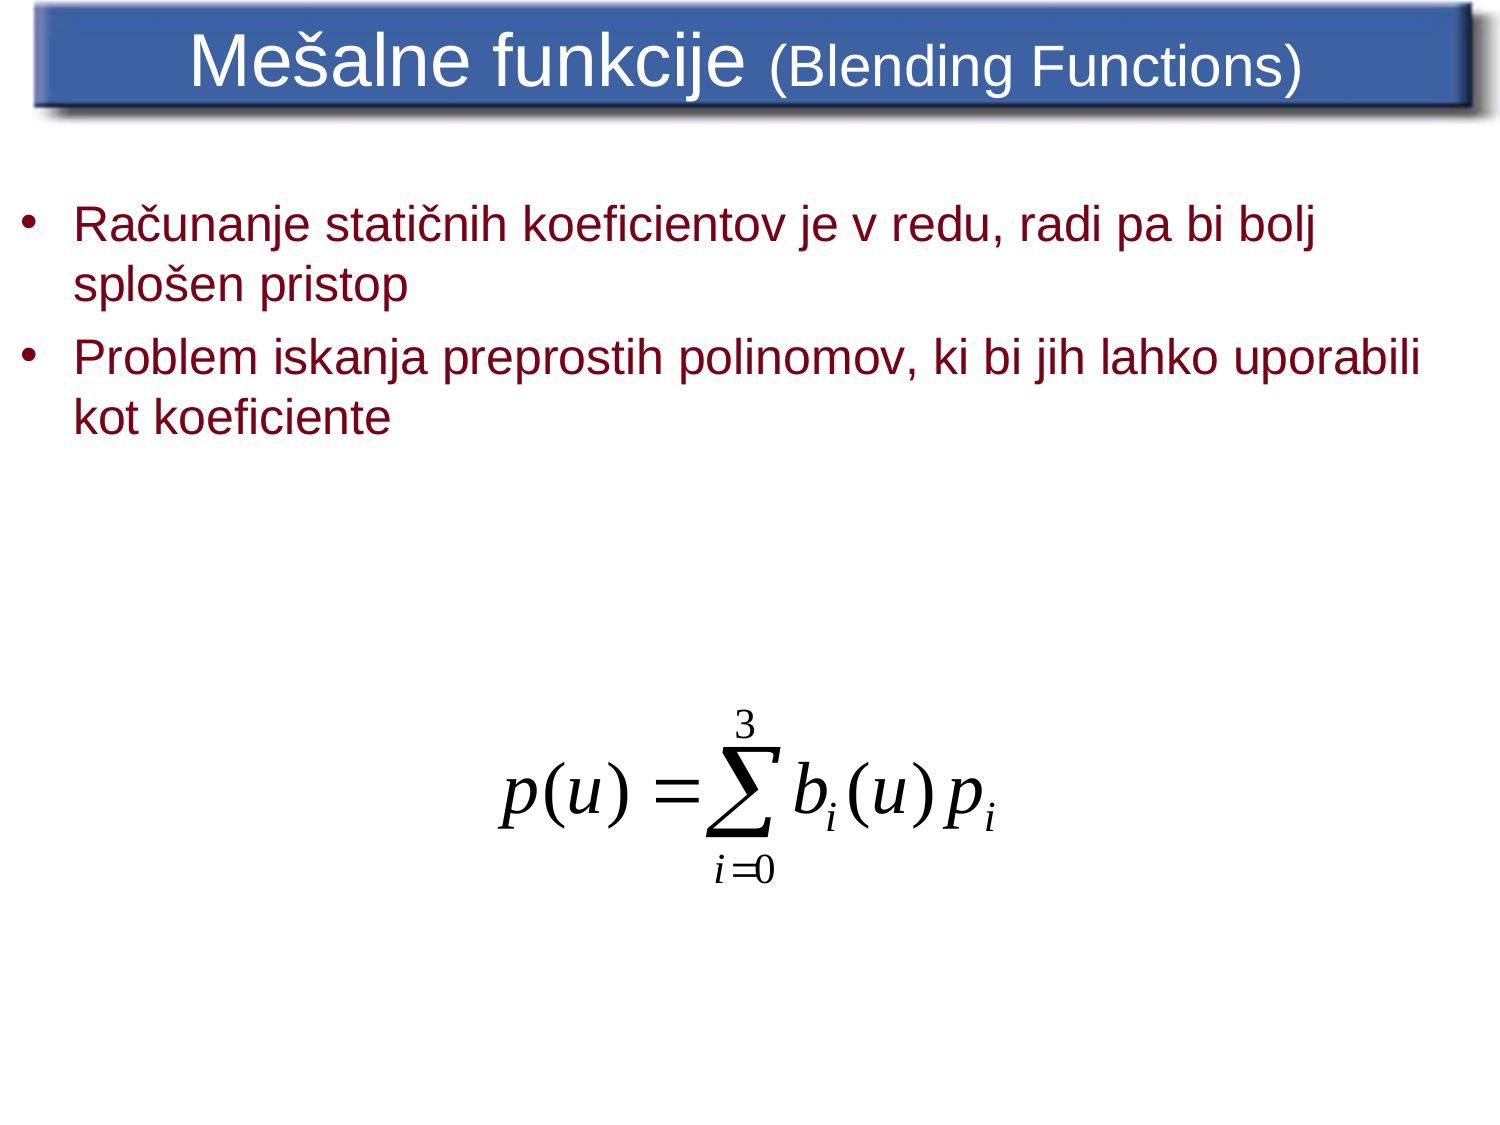

# Mešalne funkcije (Blending Functions)
Računanje statičnih koeficientov je v redu, radi pa bi bolj splošen pristop
Problem iskanja preprostih polinomov, ki bi jih lahko uporabili kot koeficiente